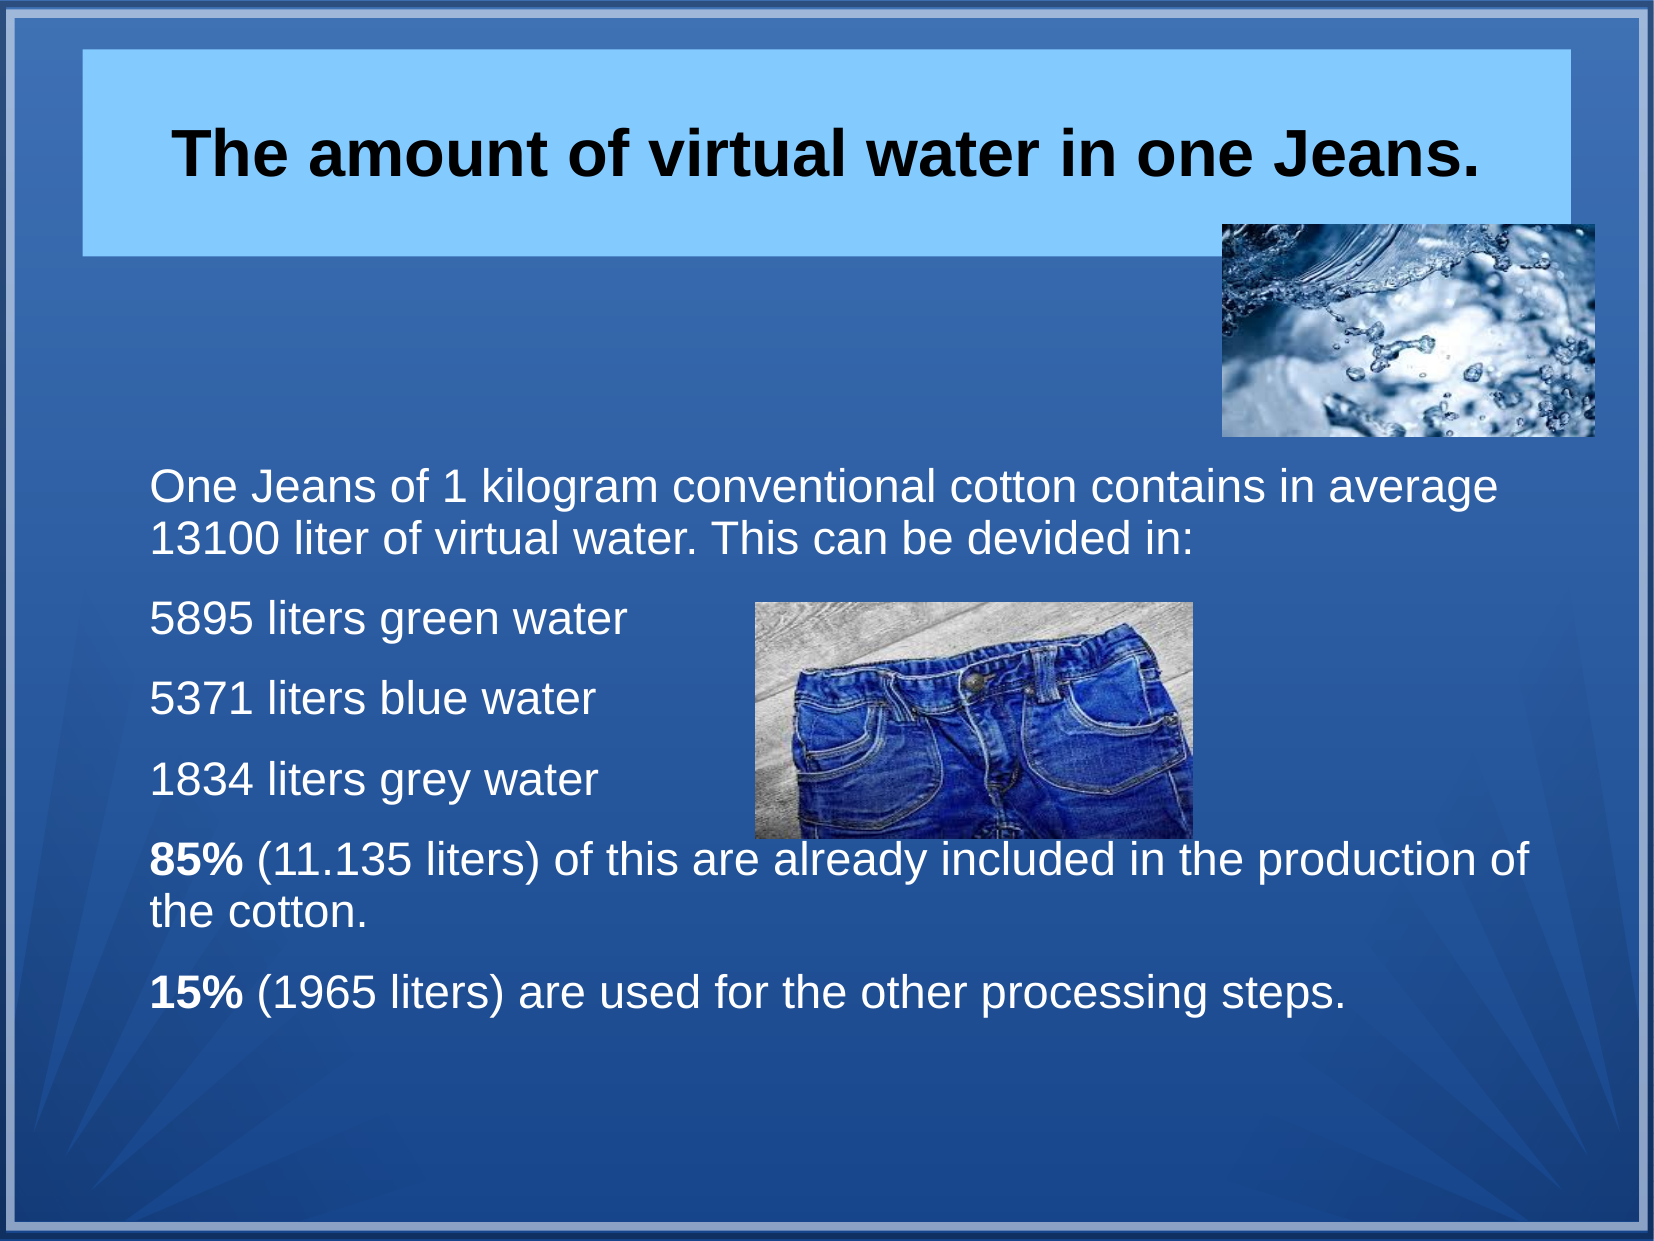

# The amount of virtual water in one Jeans.
One Jeans of 1 kilogram conventional cotton contains in average 13100 liter of virtual water. This can be devided in:
5895 liters green water
5371 liters blue water
1834 liters grey water
85% (11.135 liters) of this are already included in the production of the cotton.
15% (1965 liters) are used for the other processing steps.